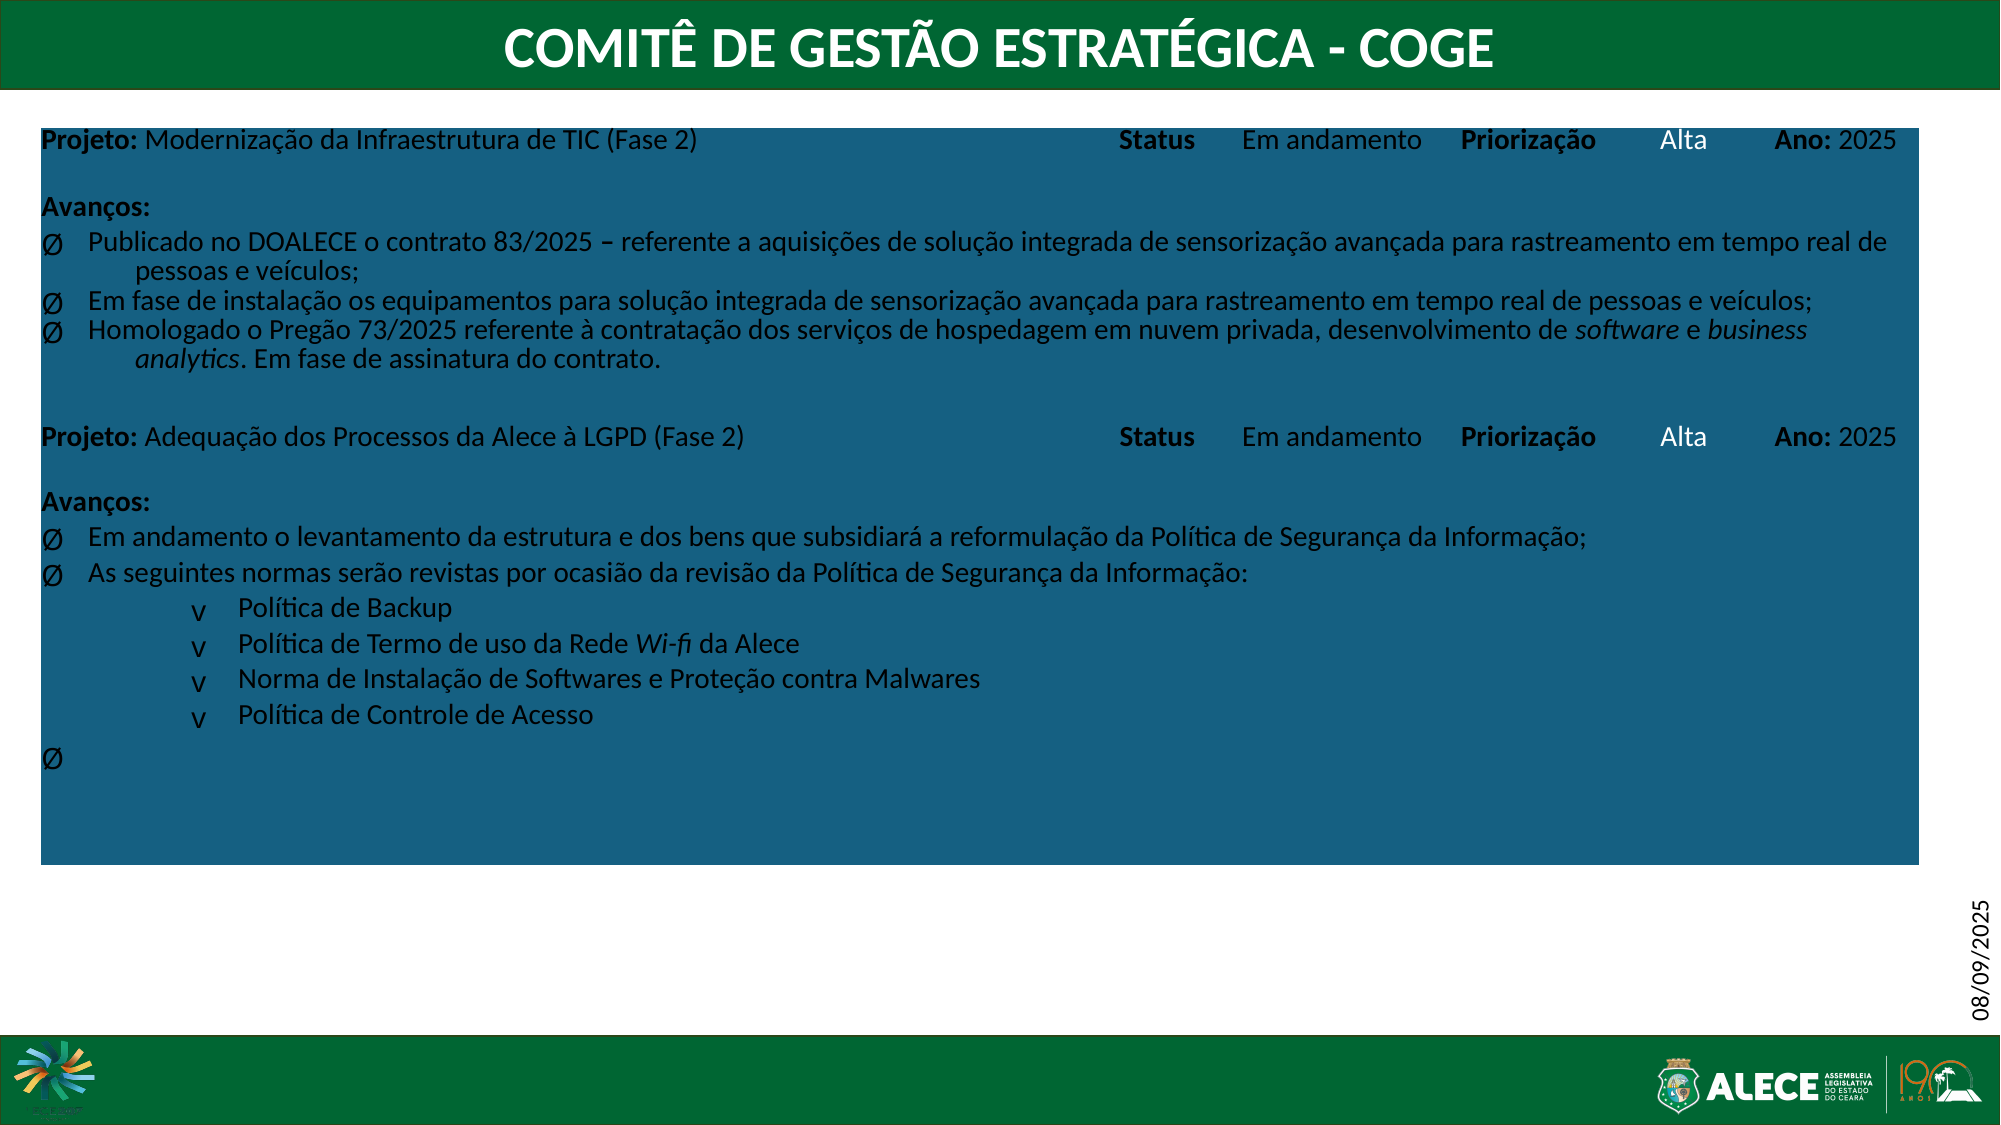

COMITÊ DE GESTÃO ESTRATÉGICA - COGE
| Projeto: Modernização da Infraestrutura de TIC (Fase 2) | Status | Em andamento | Priorização | Alta | Ano: 2025 |
| --- | --- | --- | --- | --- | --- |
| Avanços: Publicado no DOALECE o contrato 83/2025 – referente a aquisições de solução integrada de sensorização avançada para rastreamento em tempo real de pessoas e veículos; Em fase de instalação os equipamentos para solução integrada de sensorização avançada para rastreamento em tempo real de pessoas e veículos; Homologado o Pregão 73/2025 referente à contratação dos serviços de hospedagem em nuvem privada, desenvolvimento de software e business analytics. Em fase de assinatura do contrato. | | | | | |
| Projeto: Adequação dos Processos da Alece à LGPD (Fase 2) | Status | Em andamento | Priorização | Alta | Ano: 2025 |
| Avanços: Em andamento o levantamento da estrutura e dos bens que subsidiará a reformulação da Política de Segurança da Informação; As seguintes normas serão revistas por ocasião da revisão da Política de Segurança da Informação: Política de Backup Política de Termo de uso da Rede Wi-fi da Alece Norma de Instalação de Softwares e Proteção contra Malwares Política de Controle de Acesso | | | | | |
08/09/2025